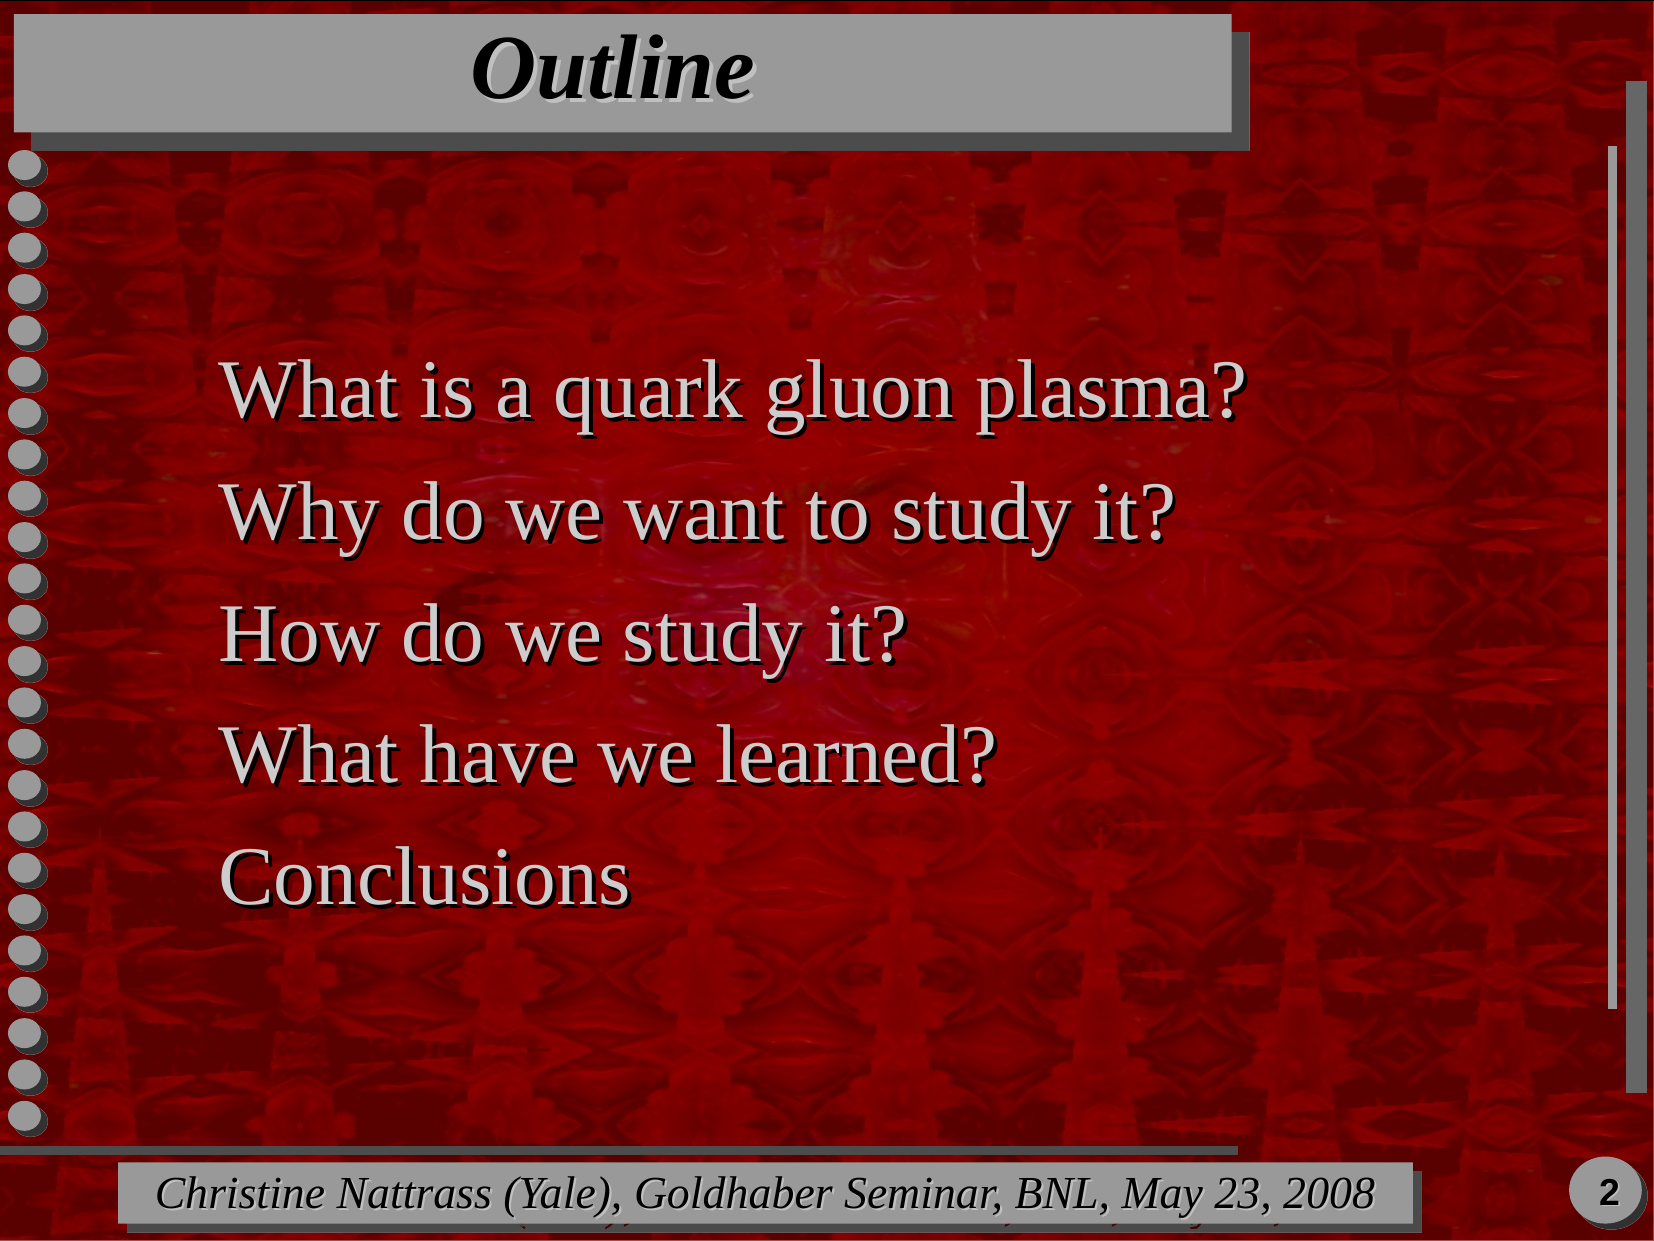

# Outline
What is a quark gluon plasma?
Why do we want to study it?
How do we study it?
What have we learned?
Conclusions